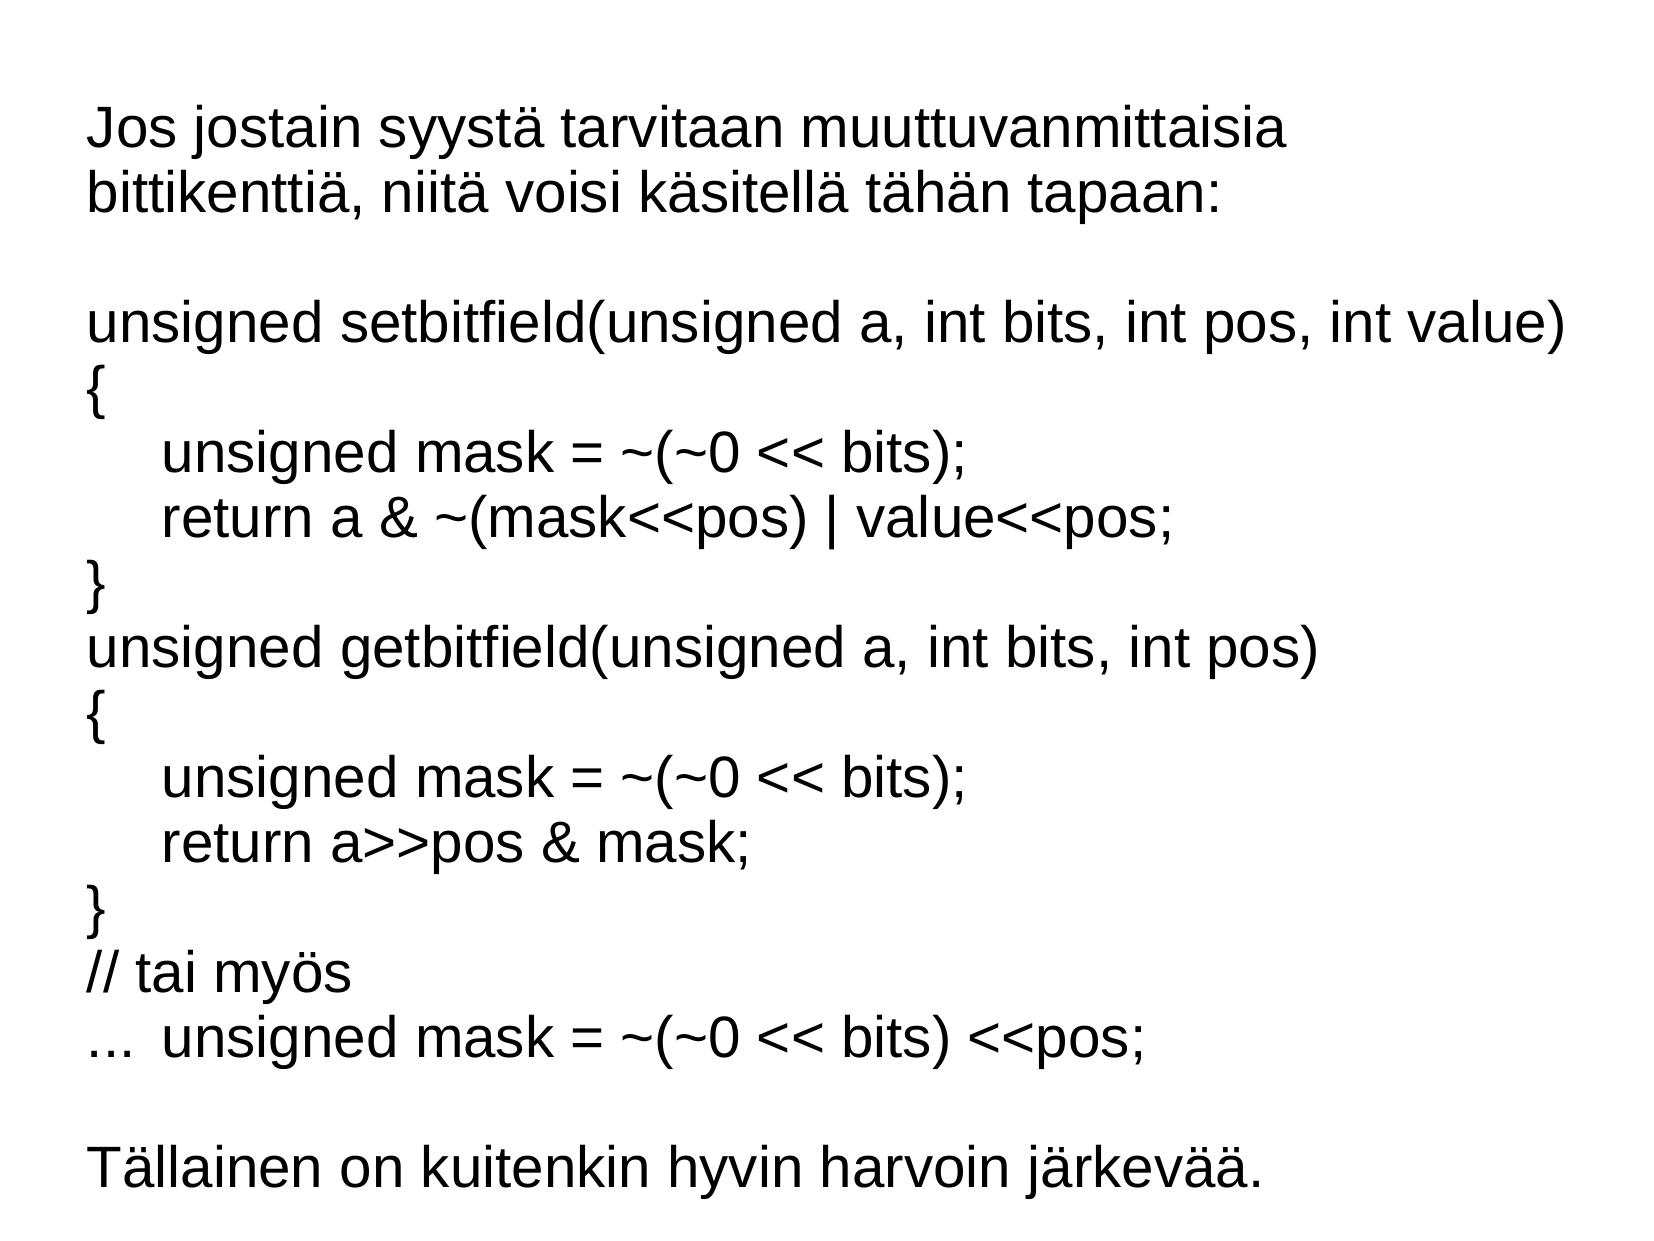

Jos jostain syystä tarvitaan muuttuvanmittaisia bittikenttiä, niitä voisi käsitellä tähän tapaan:
unsigned setbitfield(unsigned a, int bits, int pos, int value)
{
	unsigned mask = ~(~0 << bits);
	return a & ~(mask<<pos) | value<<pos;
}
unsigned getbitfield(unsigned a, int bits, int pos)
{
	unsigned mask = ~(~0 << bits);
	return a>>pos & mask;
}
// tai myös
...	unsigned mask = ~(~0 << bits) <<pos;
Tällainen on kuitenkin hyvin harvoin järkevää.